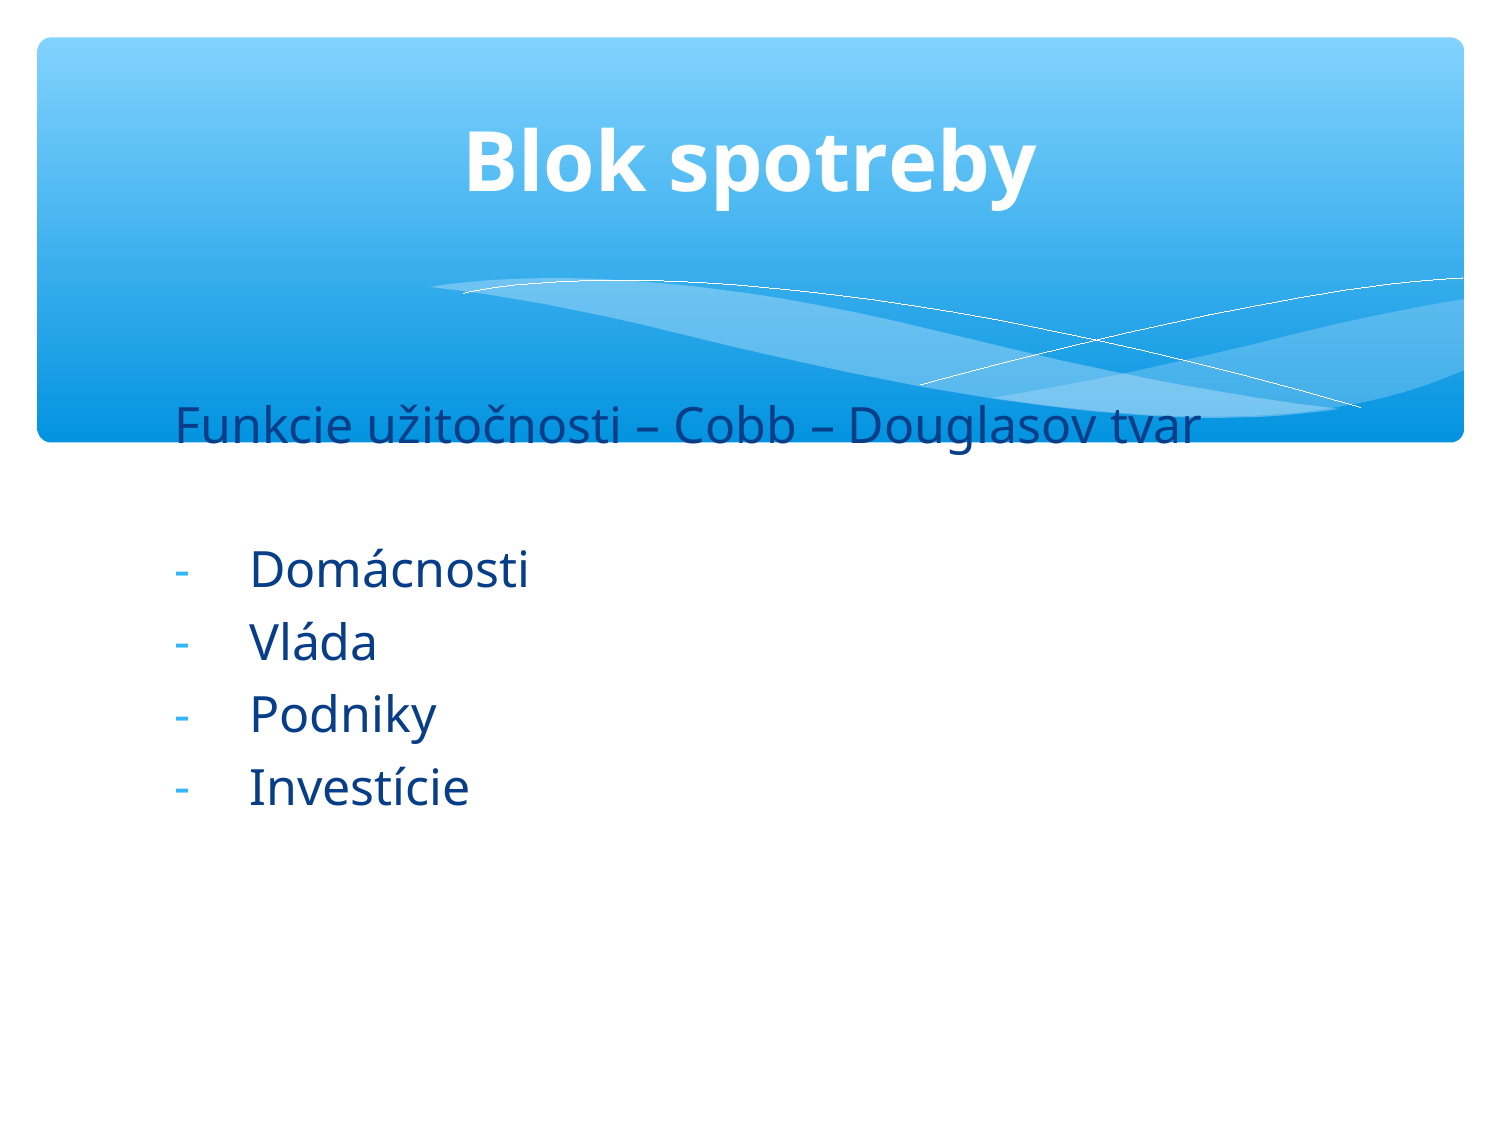

Blok spotreby
Funkcie užitočnosti – Cobb – Douglasov tvar
Domácnosti
Vláda
Podniky
Investície
#